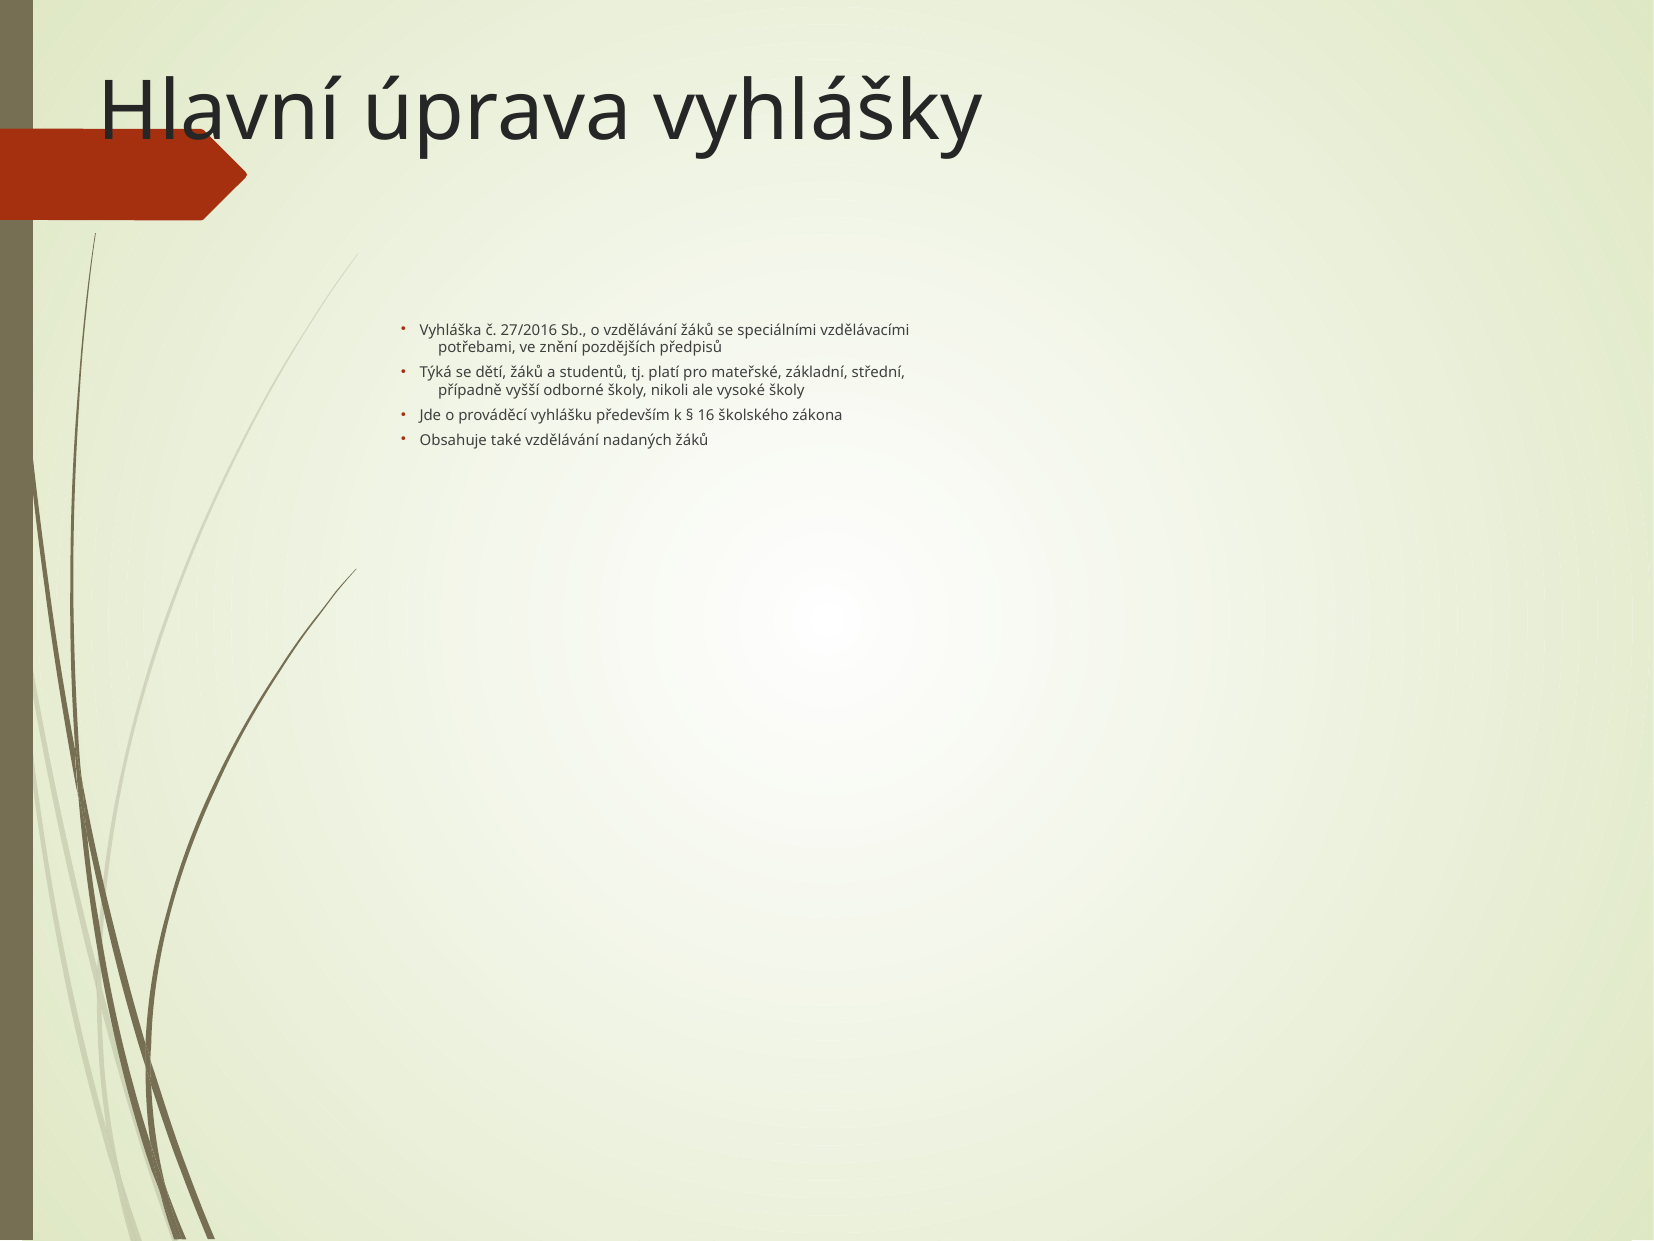

# Hlavní úprava vyhlášky
Vyhláška č. 27/2016 Sb., o vzdělávání žáků se speciálními vzdělávacími potřebami, ve znění pozdějších předpisů
Týká se dětí, žáků a studentů, tj. platí pro mateřské, základní, střední, případně vyšší odborné školy, nikoli ale vysoké školy
Jde o prováděcí vyhlášku především k § 16 školského zákona
Obsahuje také vzdělávání nadaných žáků